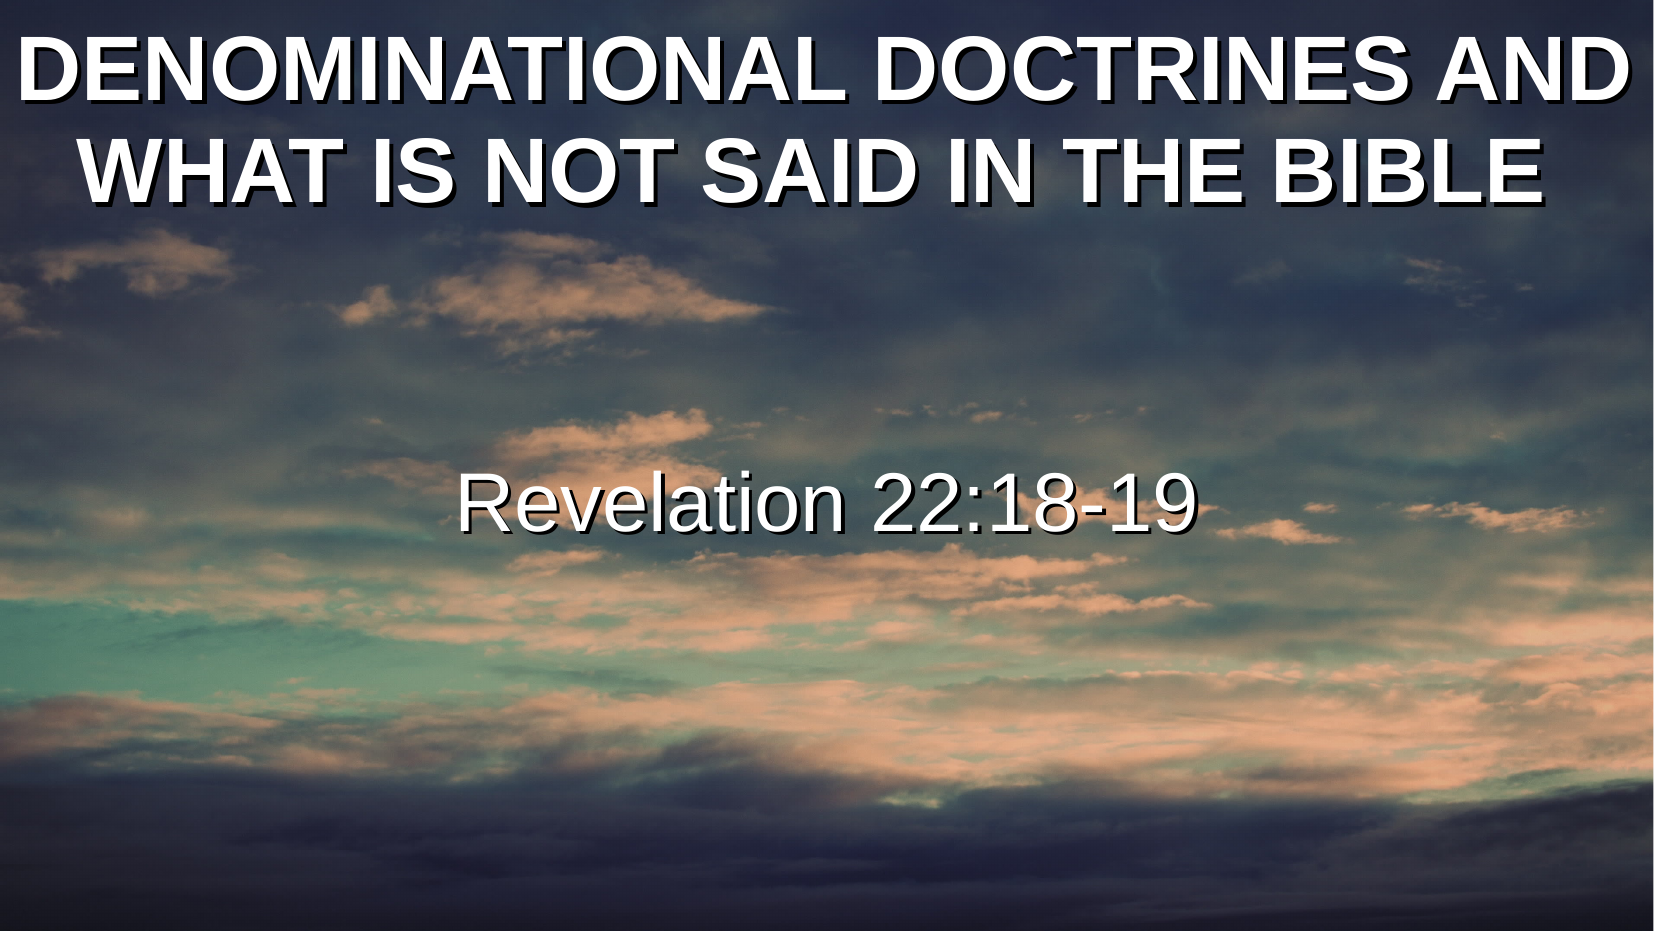

# DENOMINATIONAL DOCTRINES AND WHAT IS NOT SAID IN THE BIBLE
Revelation 22:18-19